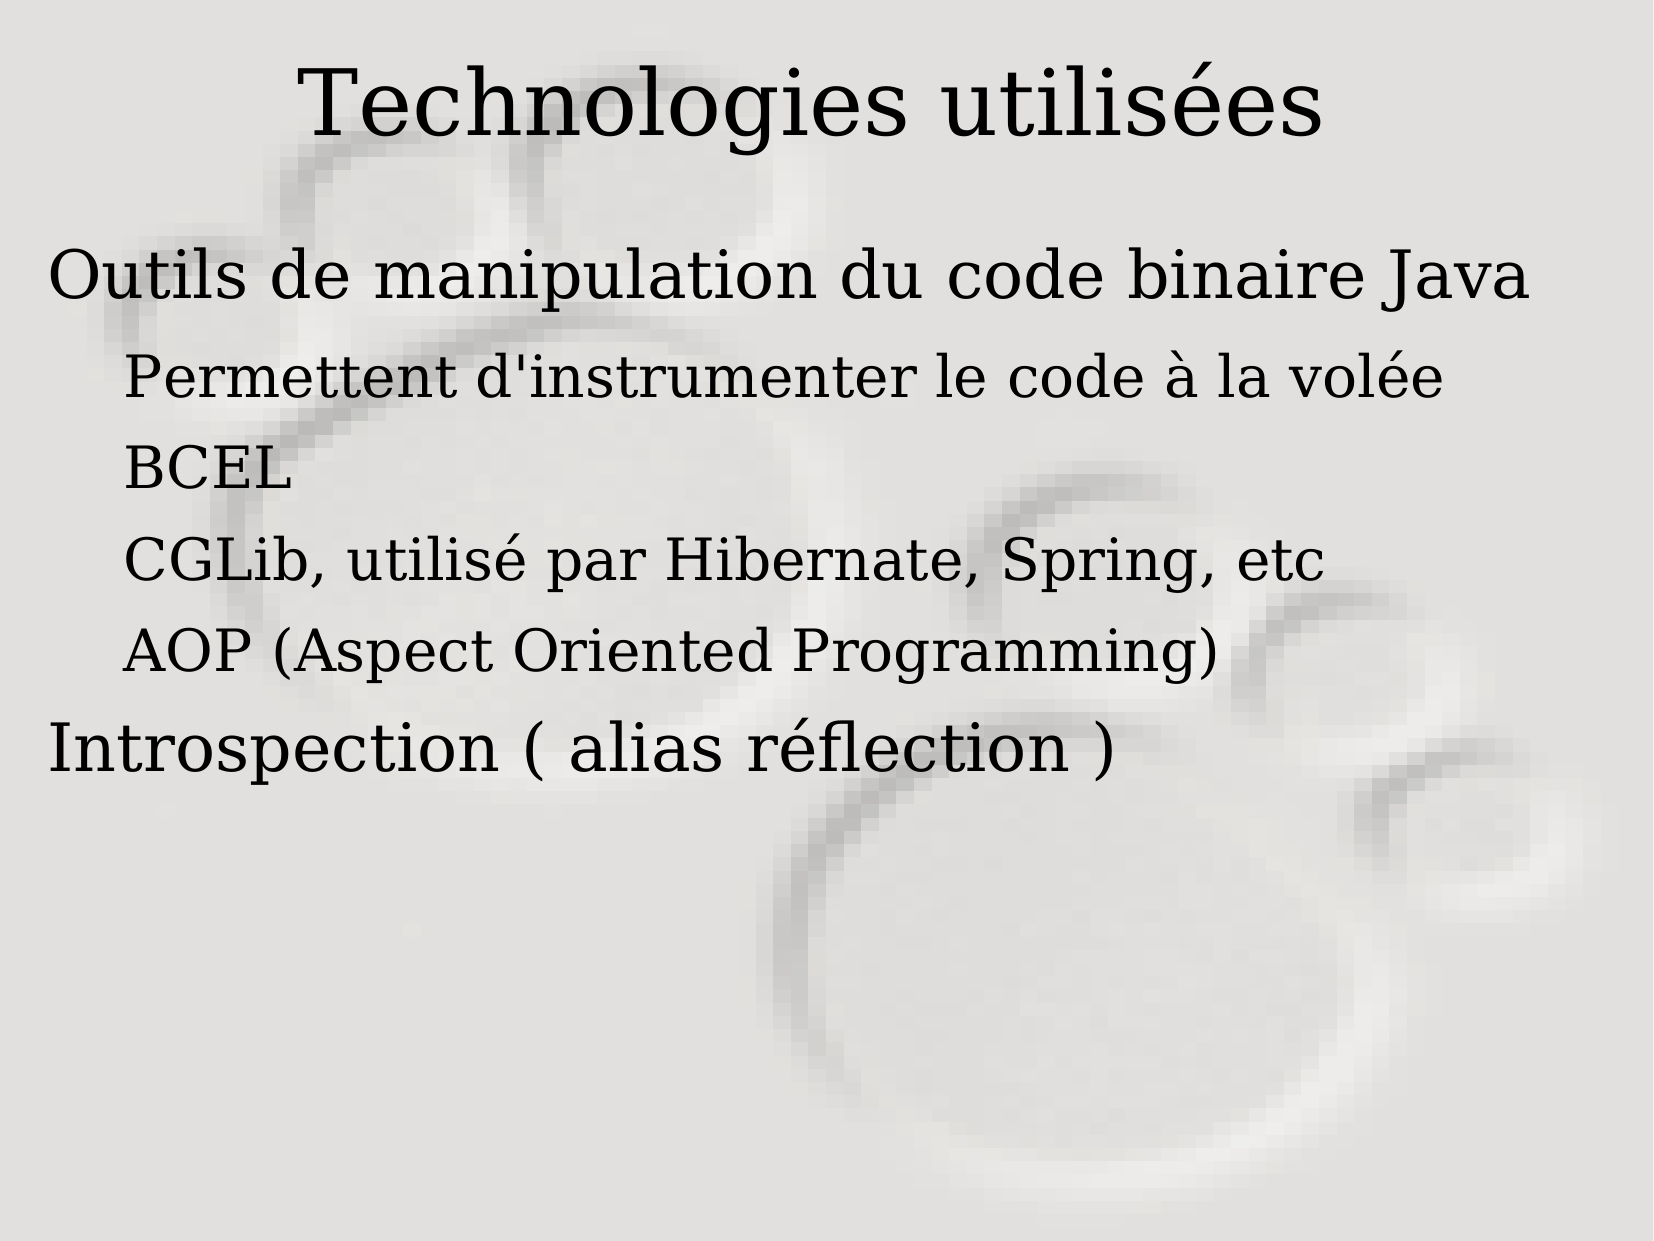

# Technologies utilisées
Outils de manipulation du code binaire Java
Permettent d'instrumenter le code à la volée
BCEL
CGLib, utilisé par Hibernate, Spring, etc
AOP (Aspect Oriented Programming)
Introspection ( alias réflection )